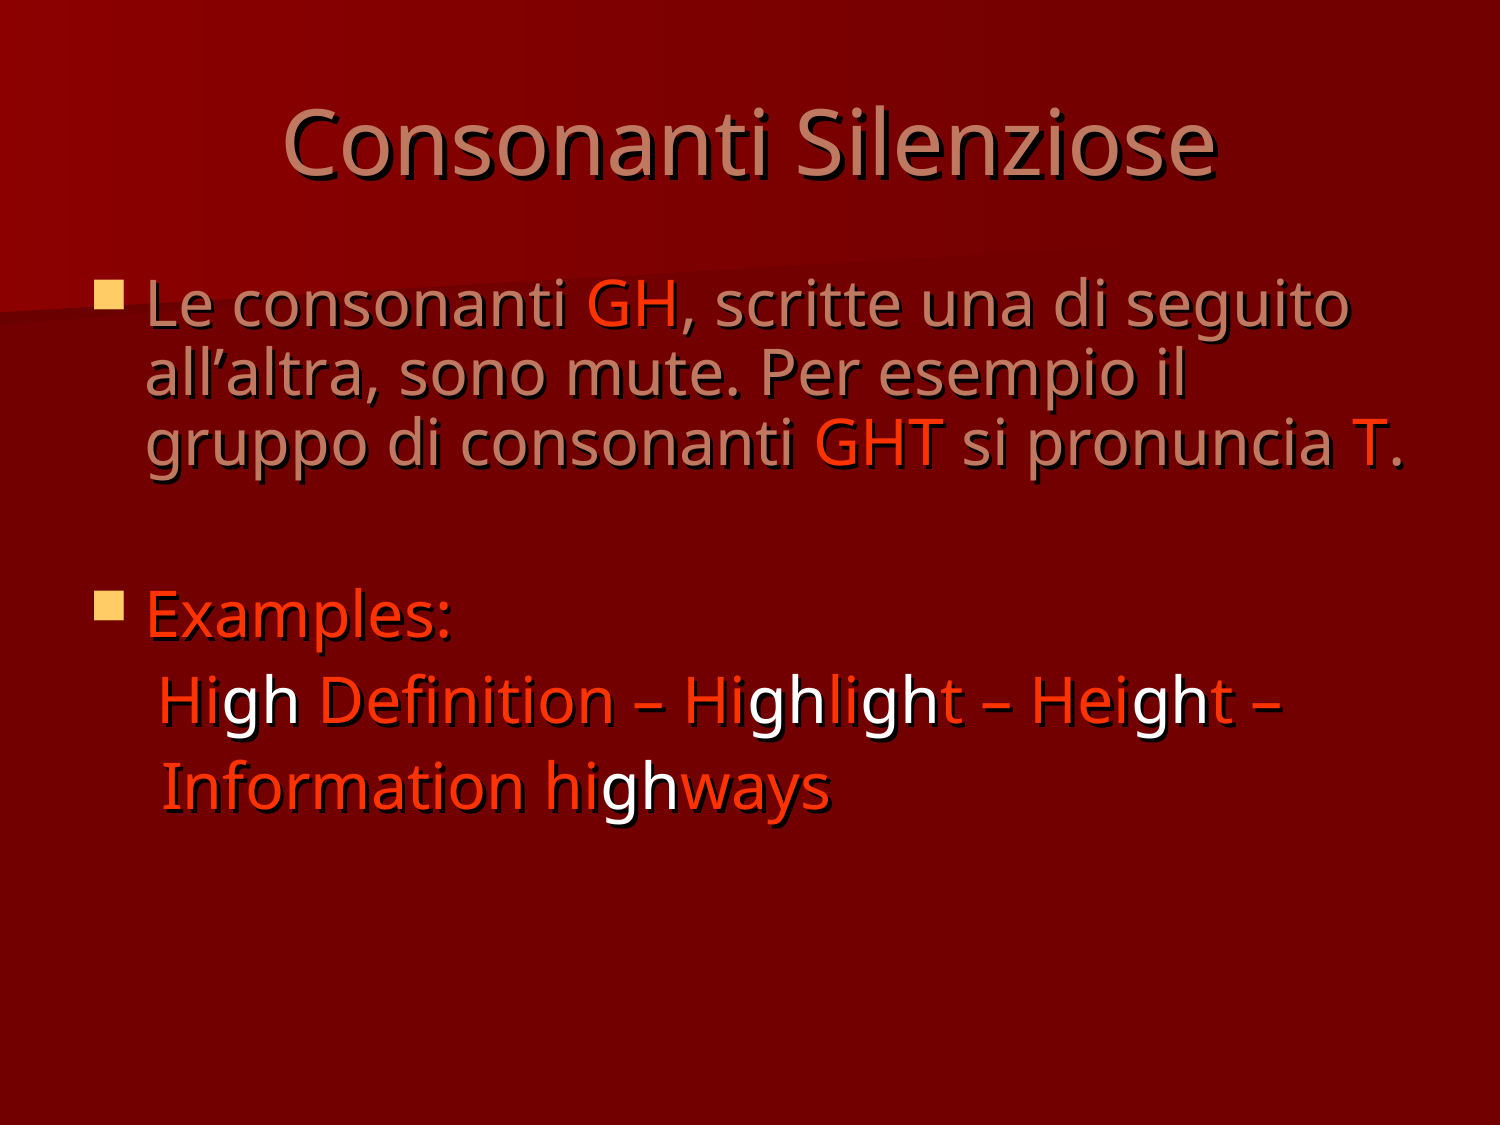

# Consonanti Silenziose
Le consonanti GH, scritte una di seguito all’altra, sono mute. Per esempio il gruppo di consonanti GHT si pronuncia T.
Examples:
 High Definition – Highlight – Height –
	 Information highways